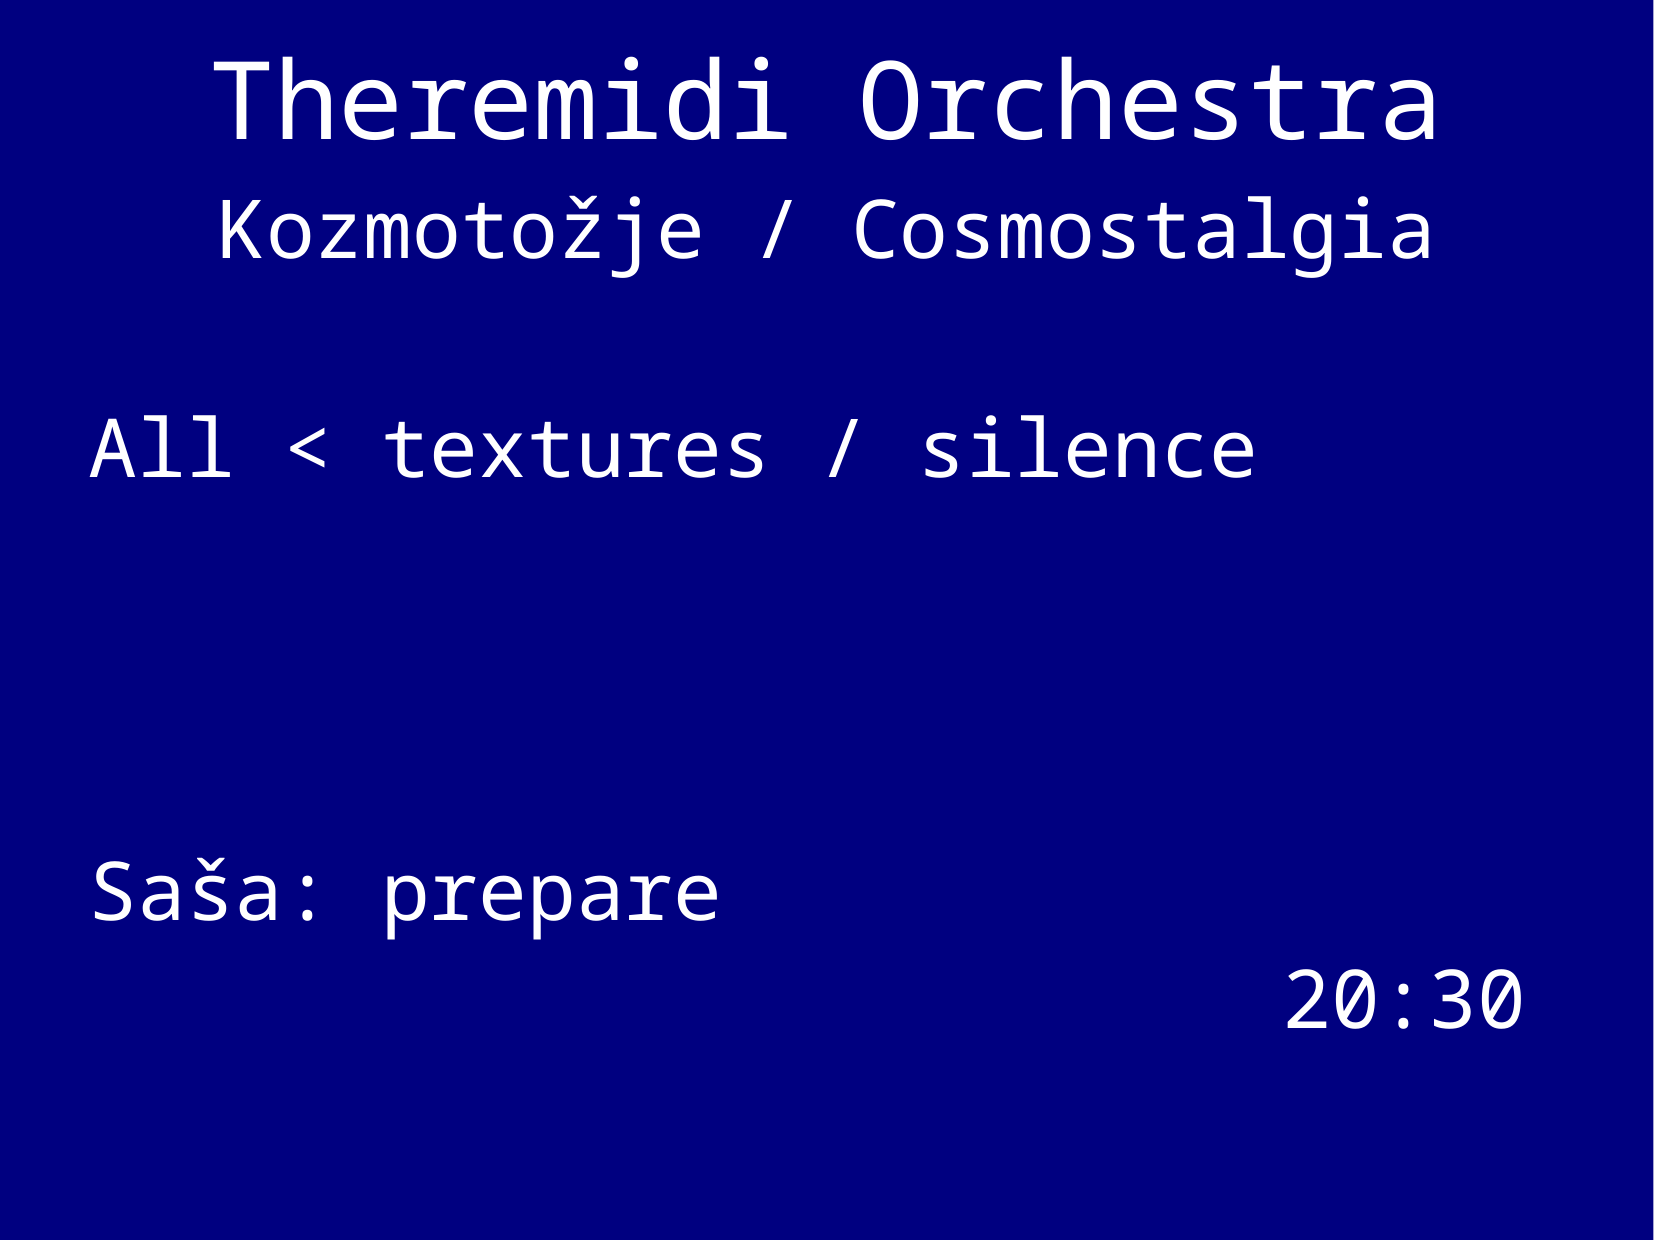

# Theremidi Orchestra Kozmotožje / Cosmostalgia
All < textures / silence
Saša: prepare
20:30